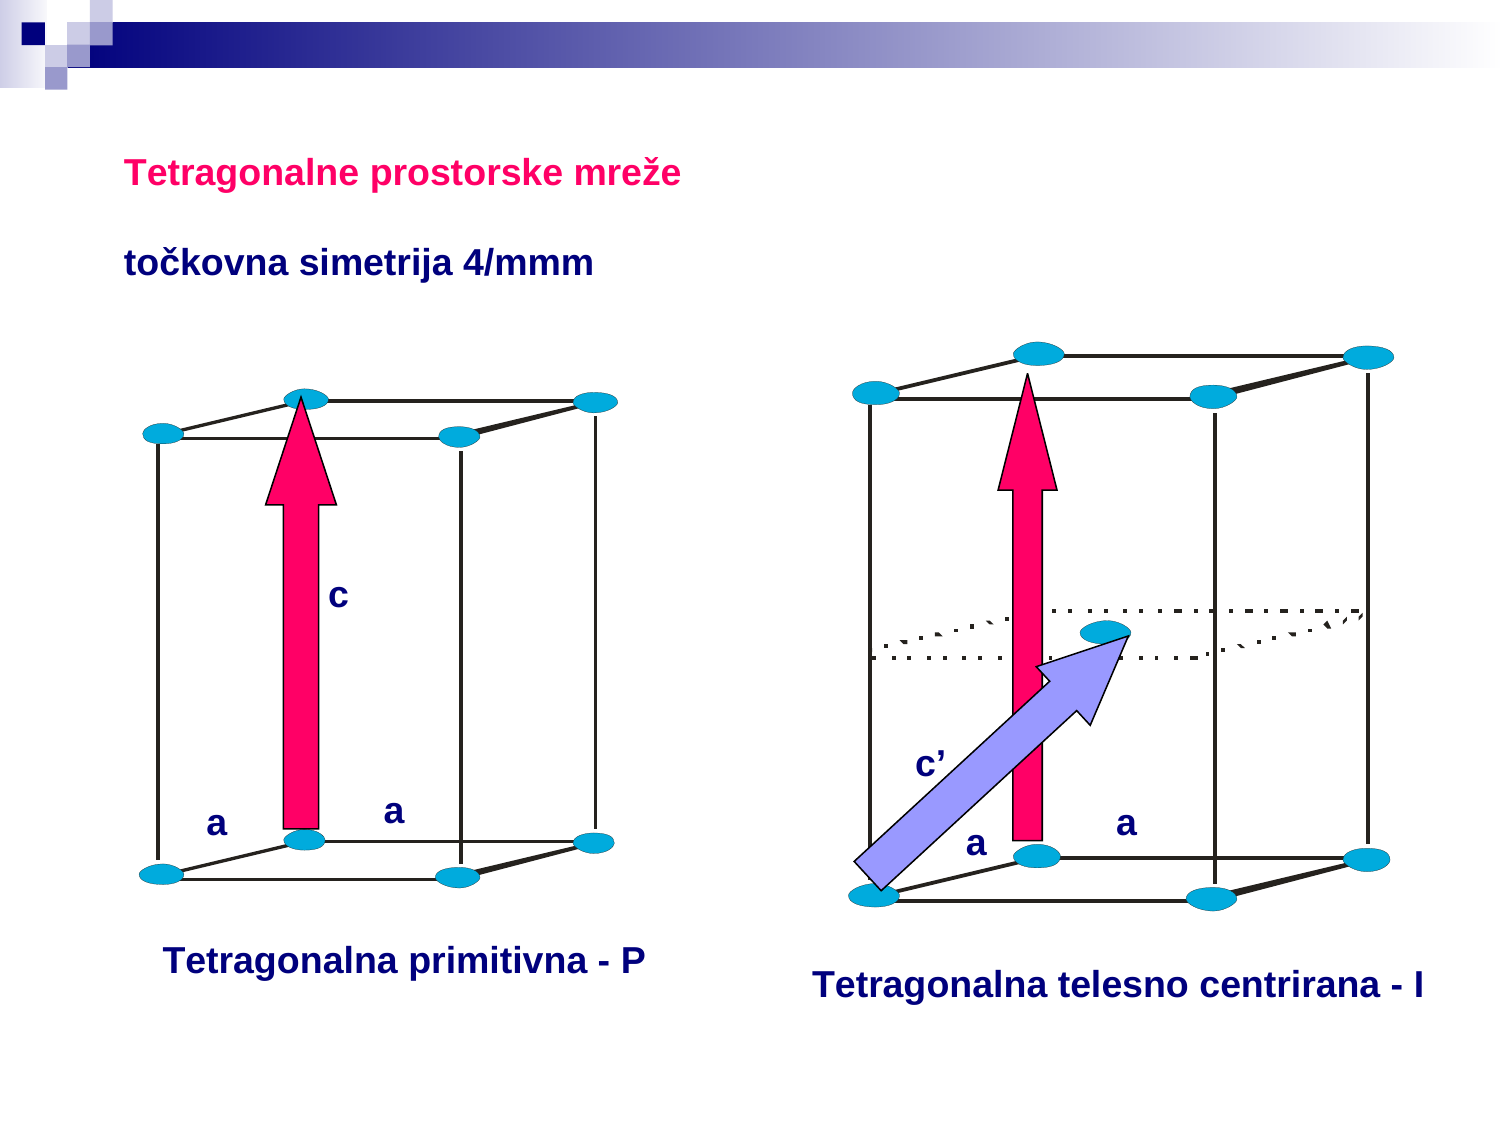

Tetragonalne prostorske mreže
točkovna simetrija 4/mmm
c
c’
a
a
a
a
Tetragonalna primitivna - P
Tetragonalna telesno centrirana - I